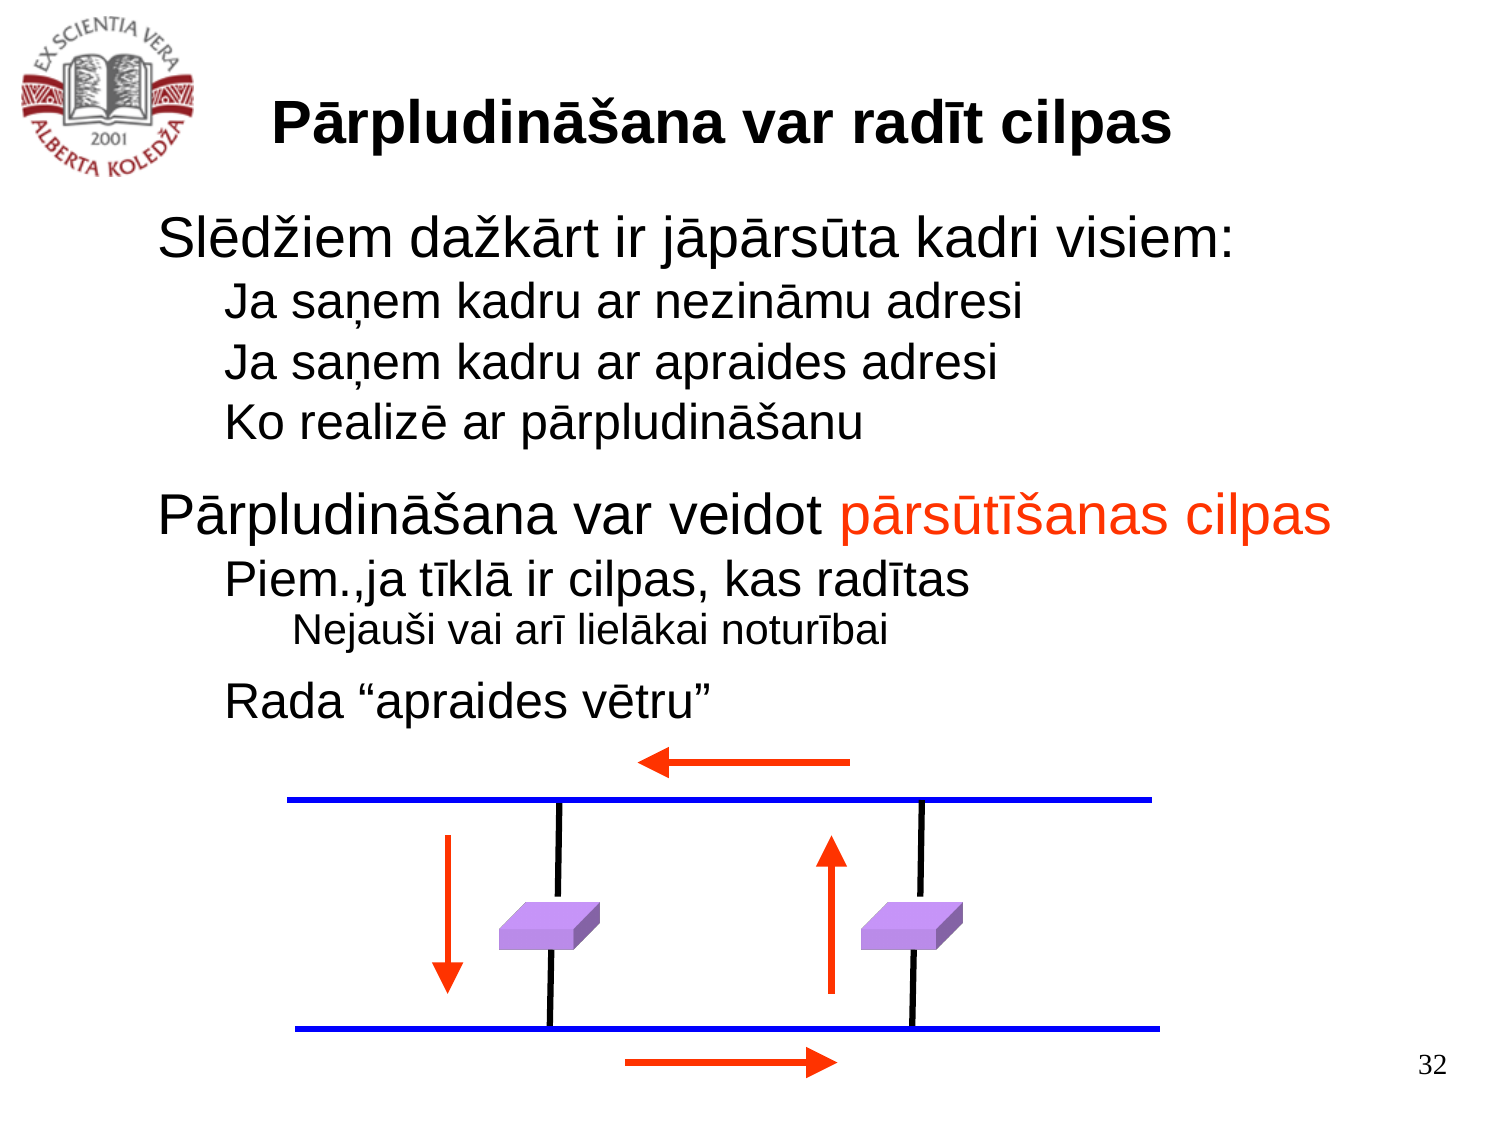

# Pārpludināšana var radīt cilpas
Slēdžiem dažkārt ir jāpārsūta kadri visiem:
Ja saņem kadru ar nezināmu adresi
Ja saņem kadru ar apraides adresi
Ko realizē ar pārpludināšanu
Pārpludināšana var veidot pārsūtīšanas cilpas
Piem.,ja tīklā ir cilpas, kas radītas
Nejauši vai arī lielākai noturībai
Rada “apraides vētru”